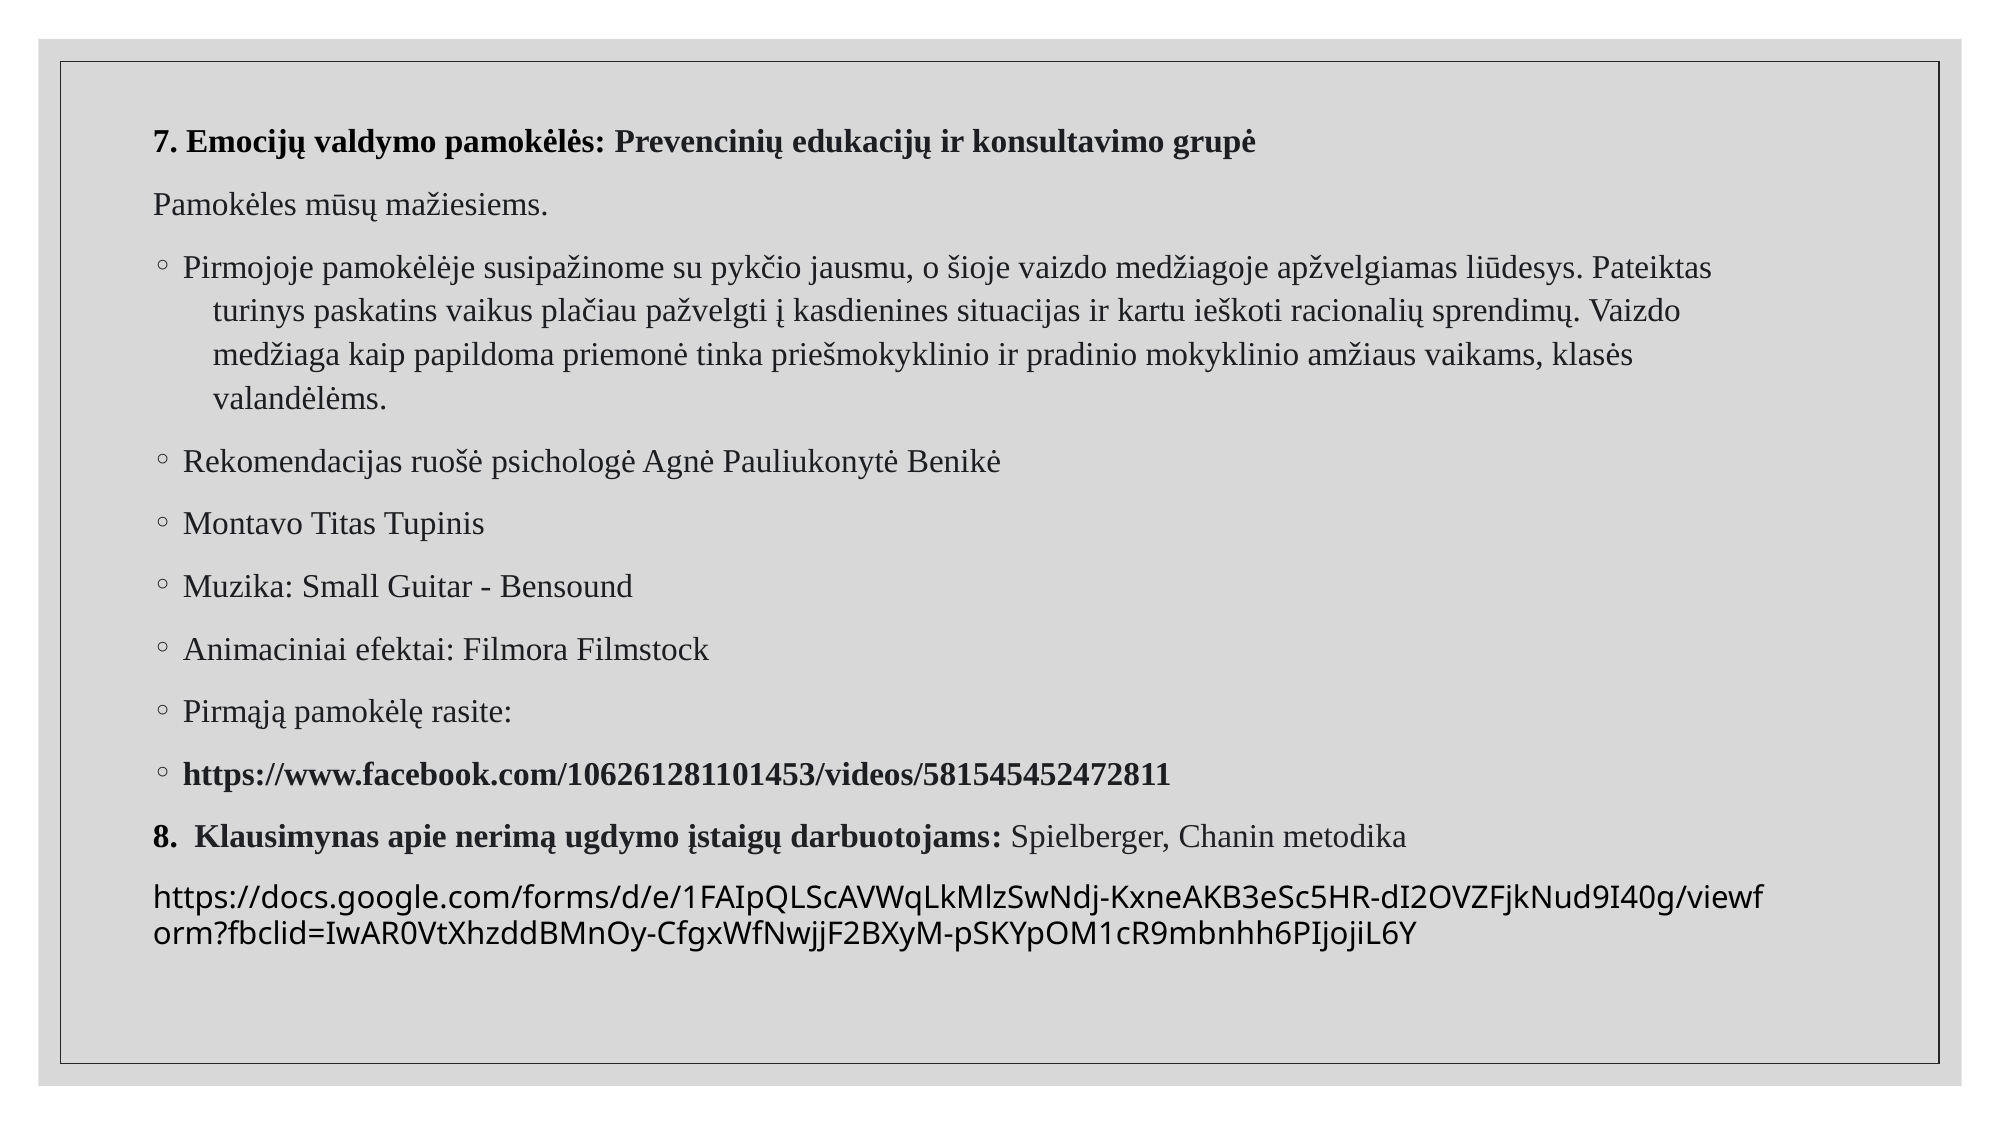

# 7. Emocijų valdymo pamokėlės: Prevencinių edukacijų ir konsultavimo grupė
Pamokėles mūsų mažiesiems.
Pirmojoje pamokėlėje susipažinome su pykčio jausmu, o šioje vaizdo medžiagoje apžvelgiamas liūdesys. Pateiktas turinys paskatins vaikus plačiau pažvelgti į kasdienines situacijas ir kartu ieškoti racionalių sprendimų. Vaizdo medžiaga kaip papildoma priemonė tinka priešmokyklinio ir pradinio mokyklinio amžiaus vaikams, klasės valandėlėms.
Rekomendacijas ruošė psichologė Agnė Pauliukonytė Benikė
Montavo Titas Tupinis
Muzika: Small Guitar - Bensound
Animaciniai efektai: Filmora Filmstock
Pirmąją pamokėlę rasite:
https://www.facebook.com/106261281101453/videos/581545452472811
8. Klausimynas apie nerimą ugdymo įstaigų darbuotojams: Spielberger, Chanin metodika
https://docs.google.com/forms/d/e/1FAIpQLScAVWqLkMlzSwNdj-KxneAKB3eSc5HR-dI2OVZFjkNud9I40g/viewform?fbclid=IwAR0VtXhzddBMnOy-CfgxWfNwjjF2BXyM-pSKYpOM1cR9mbnhh6PIjojiL6Y